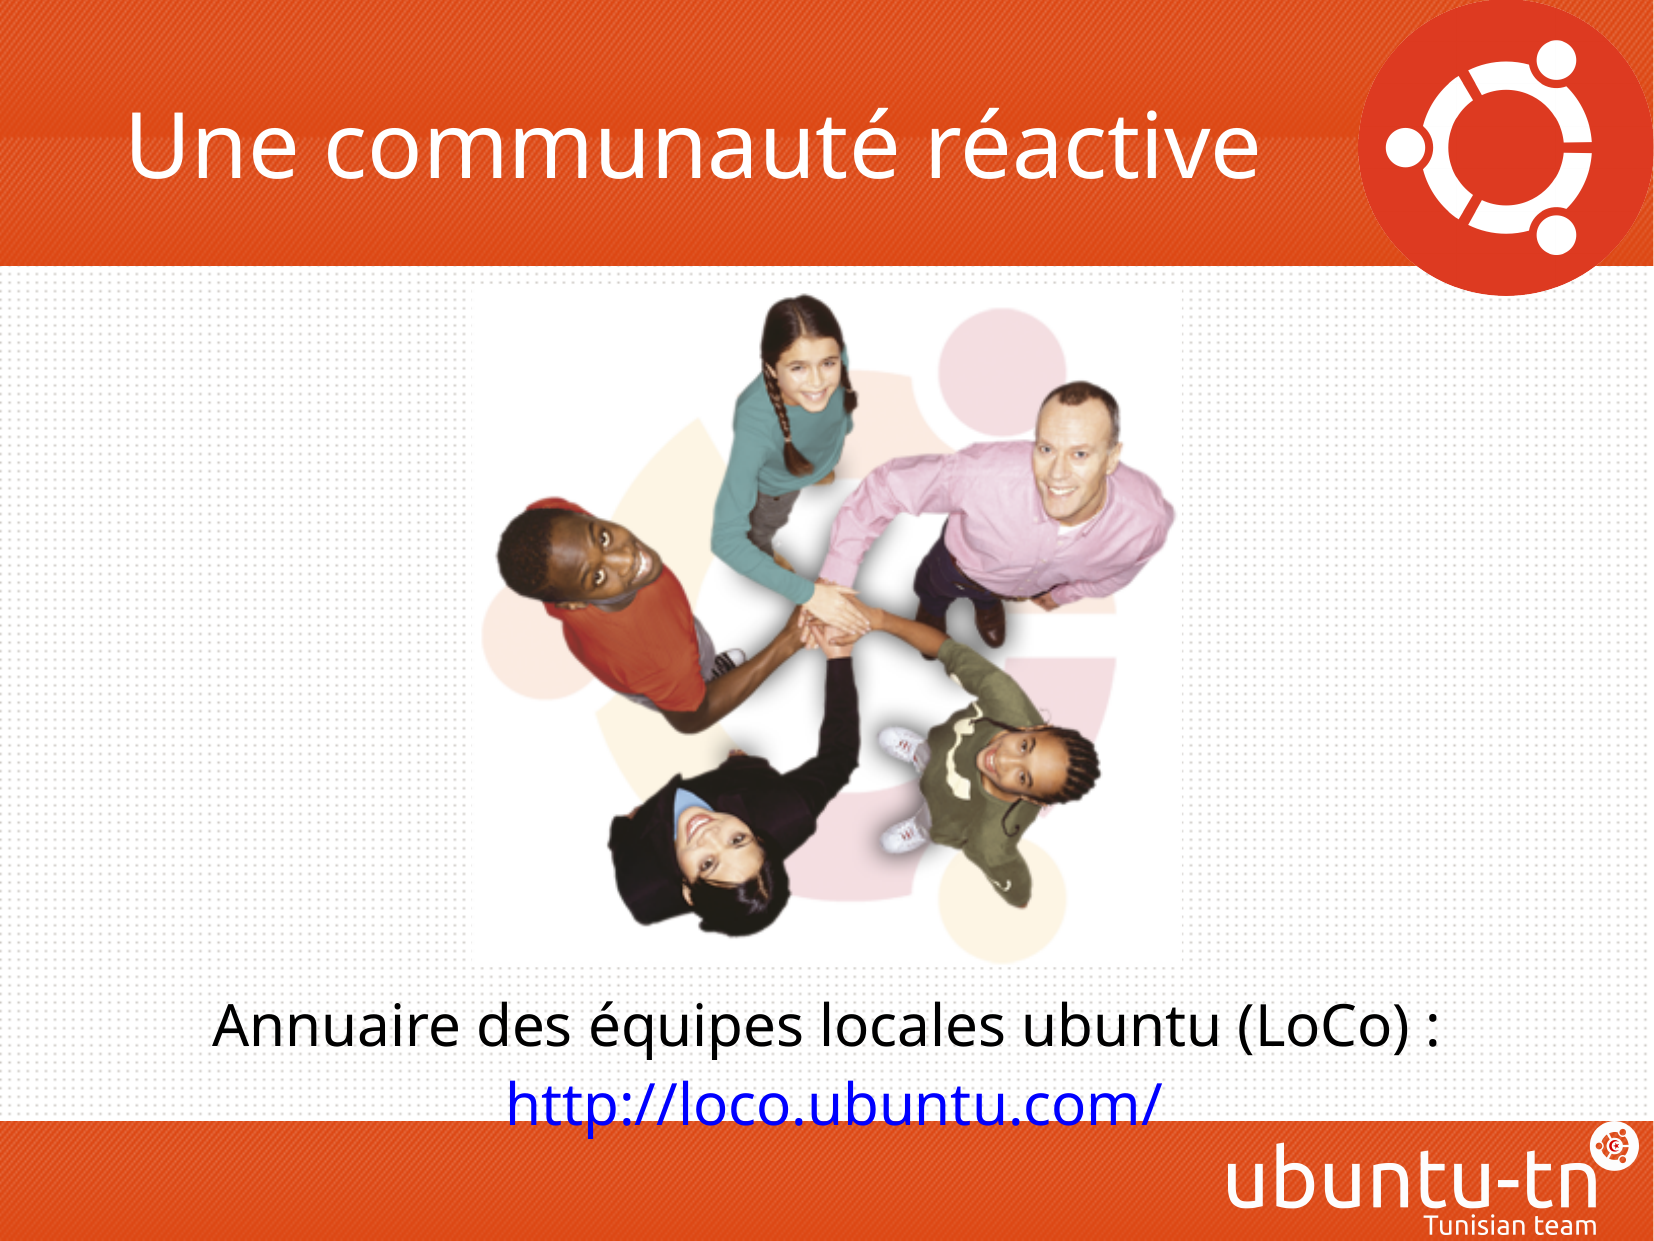

# Une communauté réactive
Annuaire des équipes locales ubuntu (LoCo) :
 http://loco.ubuntu.com/